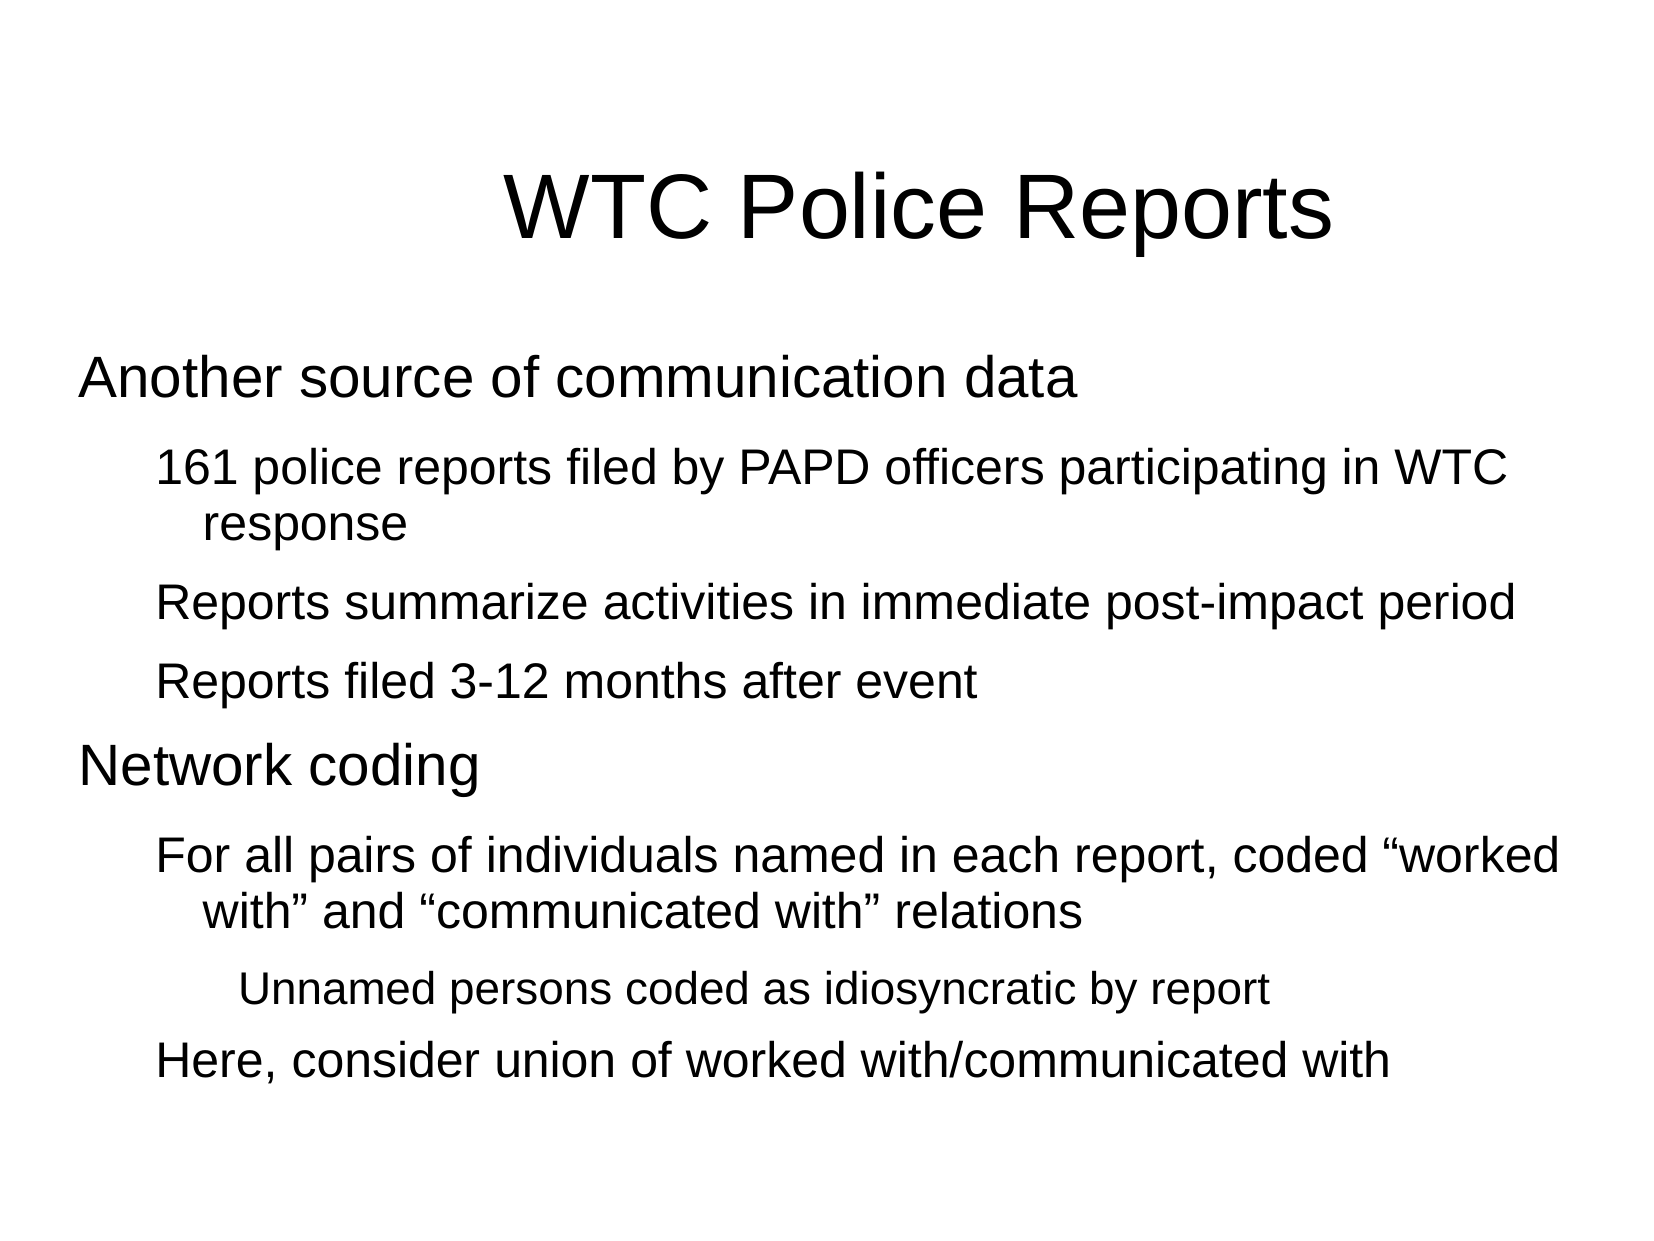

# WTC Police Reports
Another source of communication data
161 police reports filed by PAPD officers participating in WTC response
Reports summarize activities in immediate post-impact period
Reports filed 3-12 months after event
Network coding
For all pairs of individuals named in each report, coded “worked with” and “communicated with” relations
Unnamed persons coded as idiosyncratic by report
Here, consider union of worked with/communicated with